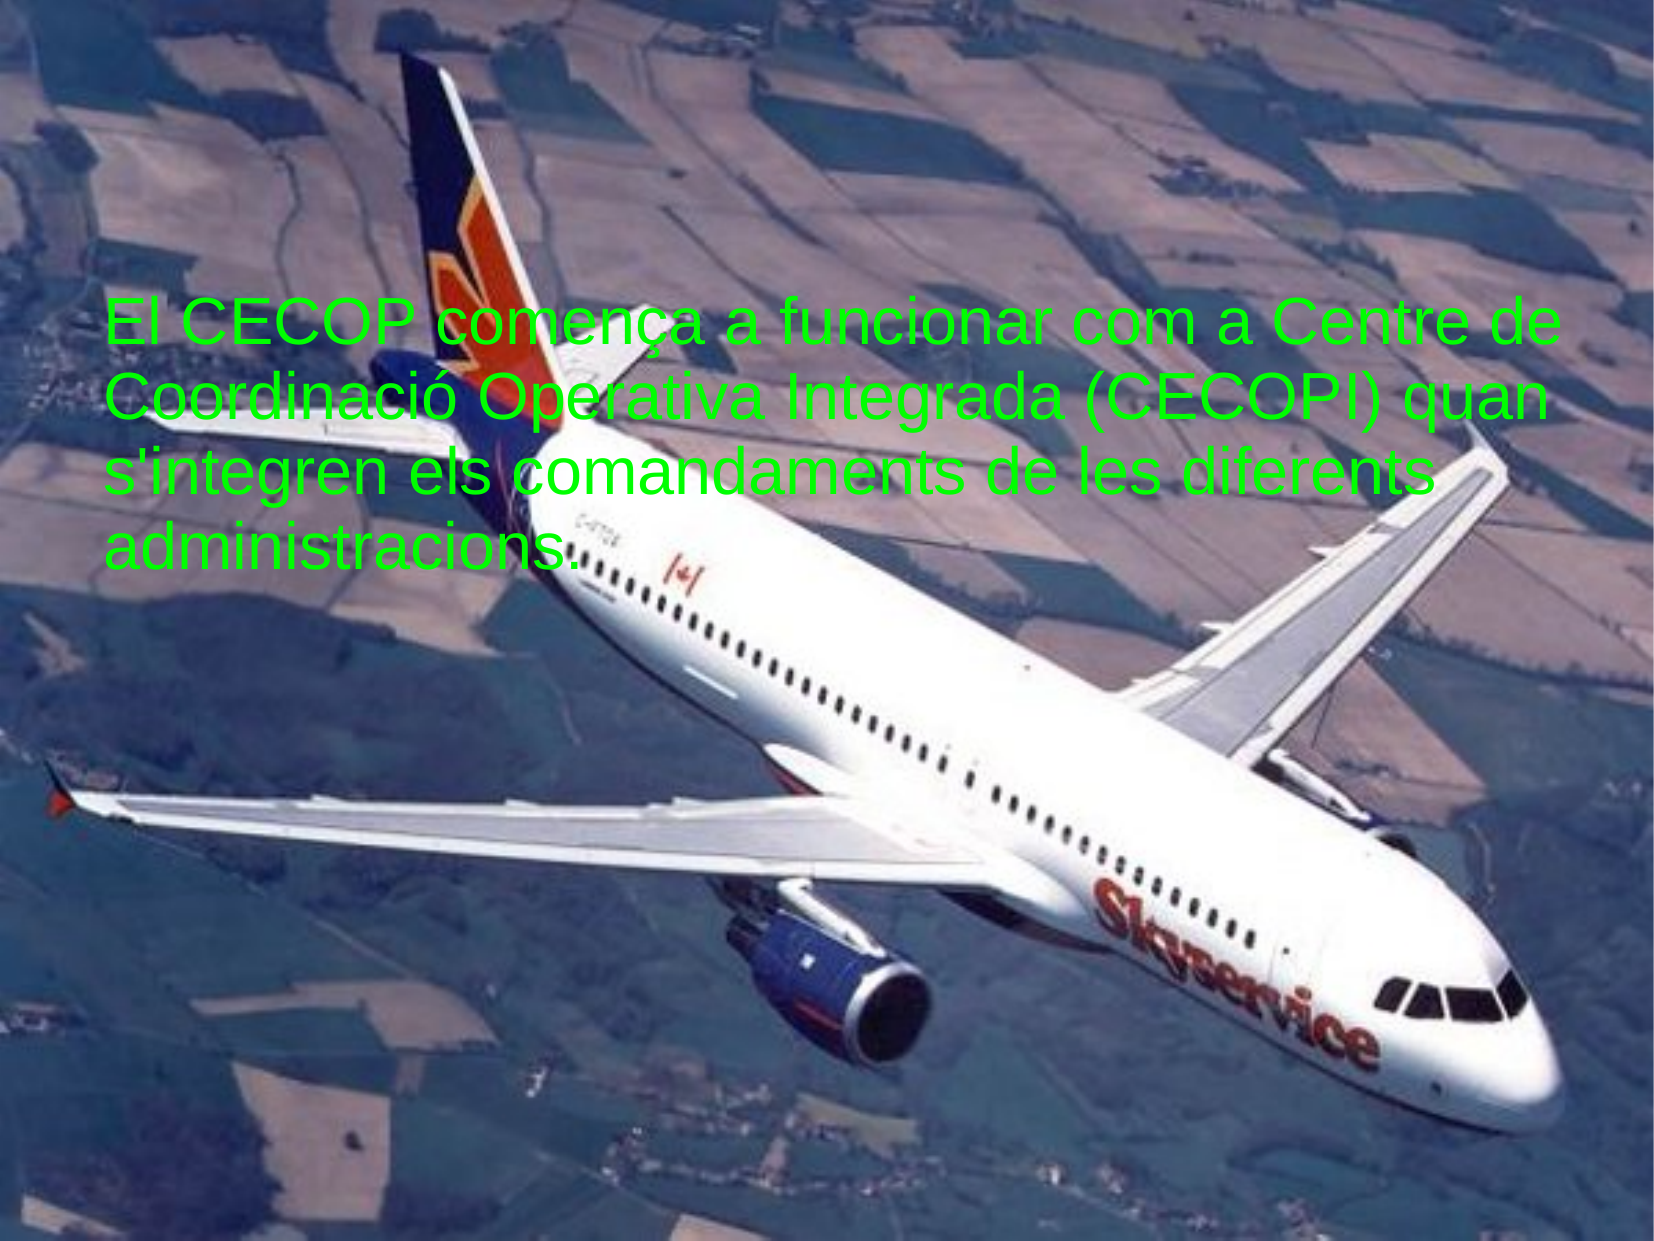

El CECOP comença a funcionar com a Centre de Coordinació Operativa Integrada (CECOPI) quan s'integren els comandaments de les diferents administracions.